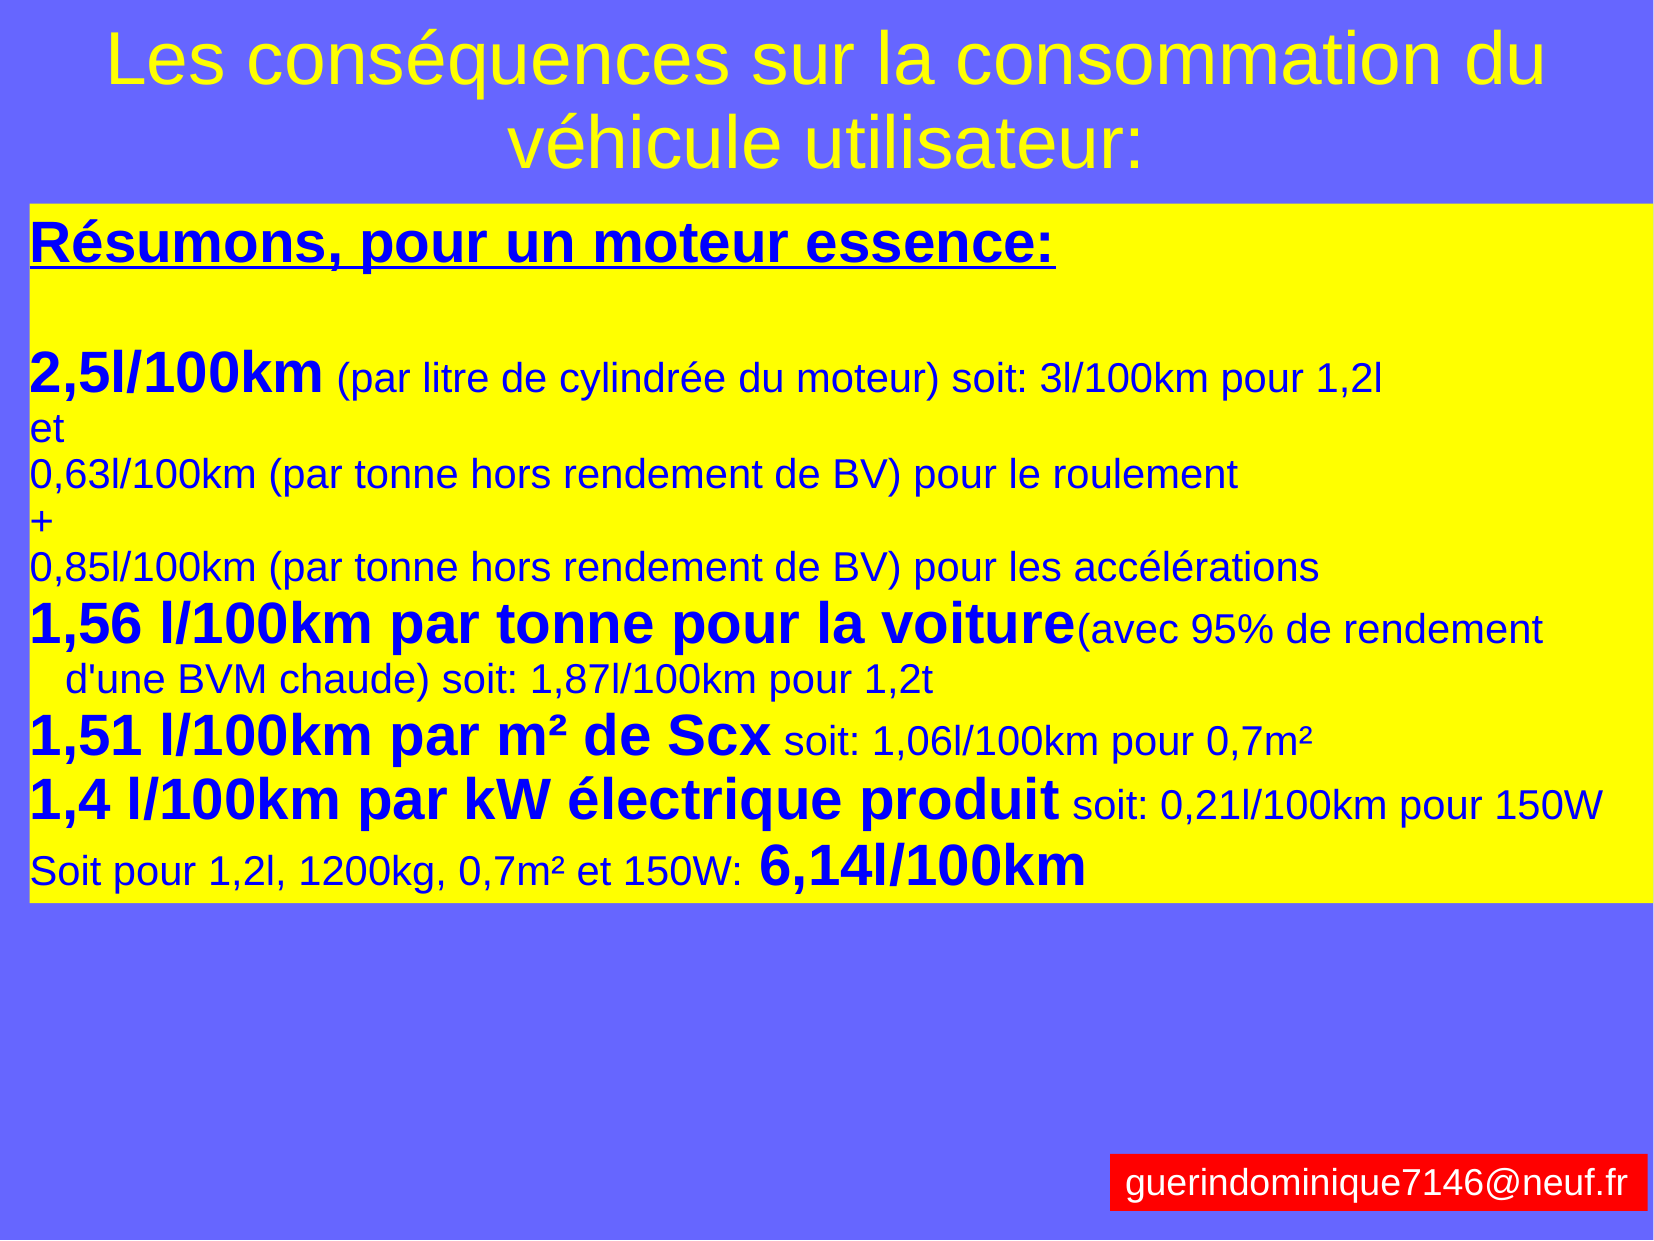

# Les conséquences sur la consommation du véhicule utilisateur:
Résumons, pour un moteur essence:
2,5l/100km (par litre de cylindrée du moteur) soit: 3l/100km pour 1,2l
et
0,63l/100km (par tonne hors rendement de BV) pour le roulement
+
0,85l/100km (par tonne hors rendement de BV) pour les accélérations
1,56 l/100km par tonne pour la voiture(avec 95% de rendement d'une BVM chaude) soit: 1,87l/100km pour 1,2t
1,51 l/100km par m² de Scx soit: 1,06l/100km pour 0,7m²
1,4 l/100km par kW électrique produit soit: 0,21l/100km pour 150W
Soit pour 1,2l, 1200kg, 0,7m² et 150W: 6,14l/100km
guerindominique7146@neuf.fr